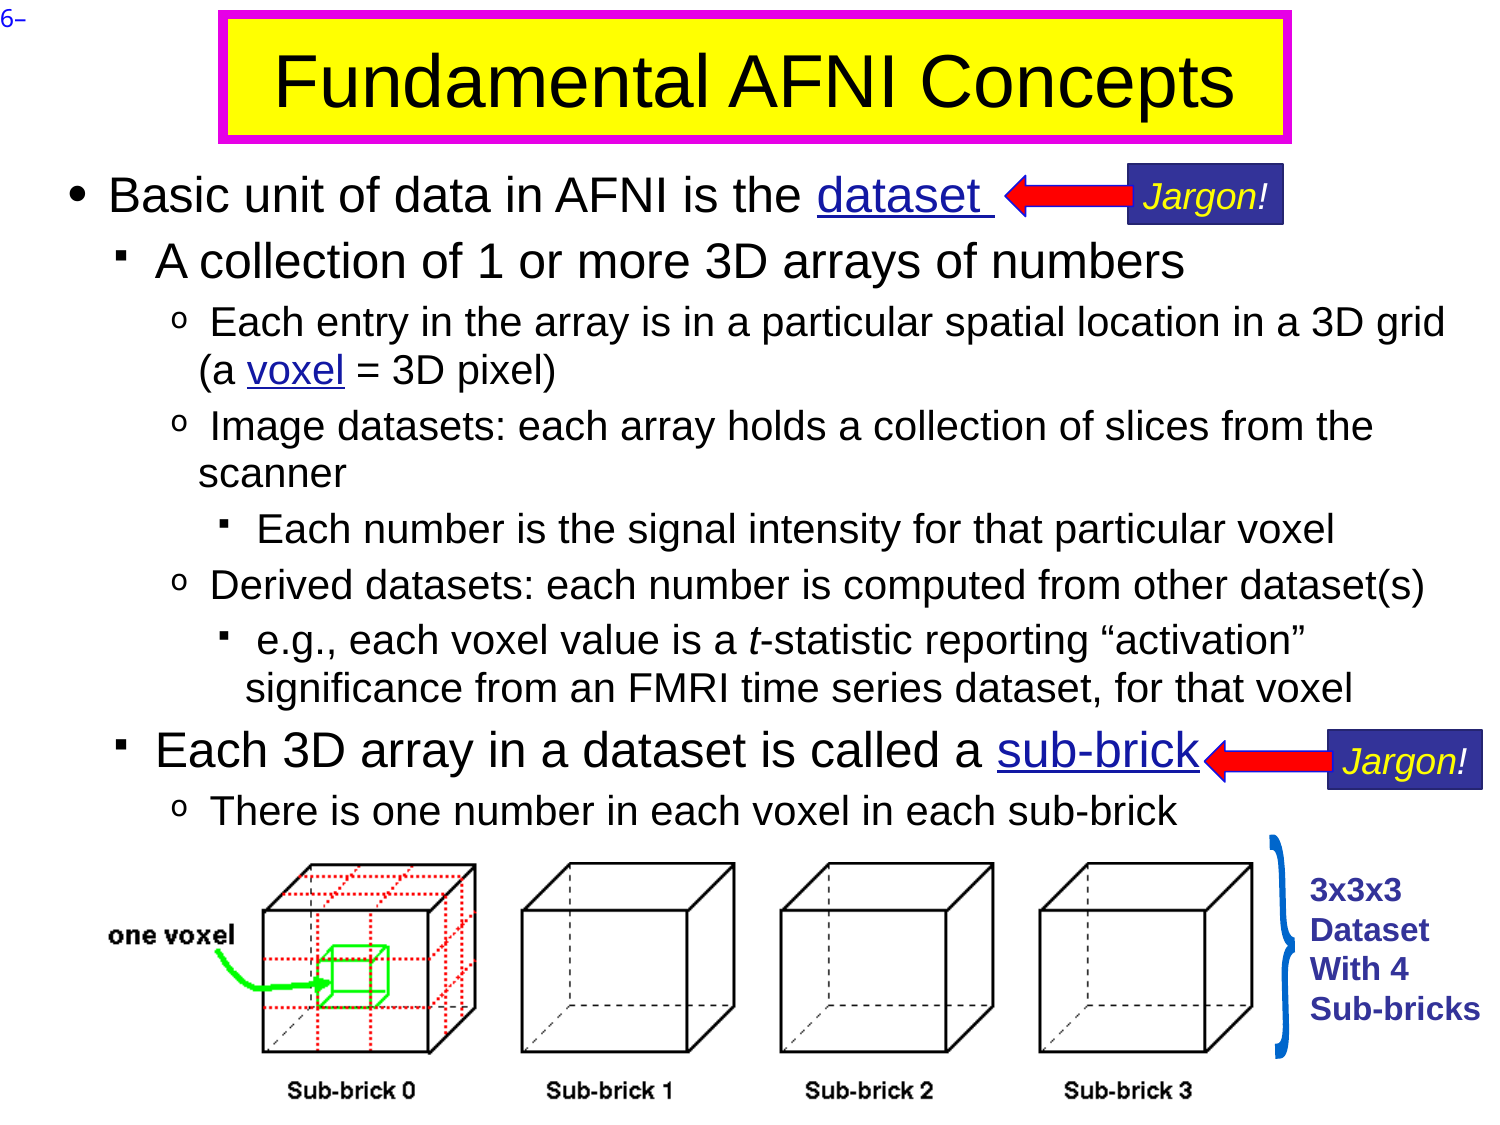

Fundamental AFNI Concepts
# Basic unit of data in AFNI is the dataset
 A collection of 1 or more 3D arrays of numbers
 Each entry in the array is in a particular spatial location in a 3D grid (a voxel = 3D pixel)
 Image datasets: each array holds a collection of slices from the scanner
 Each number is the signal intensity for that particular voxel
 Derived datasets: each number is computed from other dataset(s)
 e.g., each voxel value is a t-statistic reporting “activation” significance from an FMRI time series dataset, for that voxel
 Each 3D array in a dataset is called a sub-brick
 There is one number in each voxel in each sub-brick
Jargon!
Jargon!
}
3x3x3
Dataset
With 4
Sub-bricks